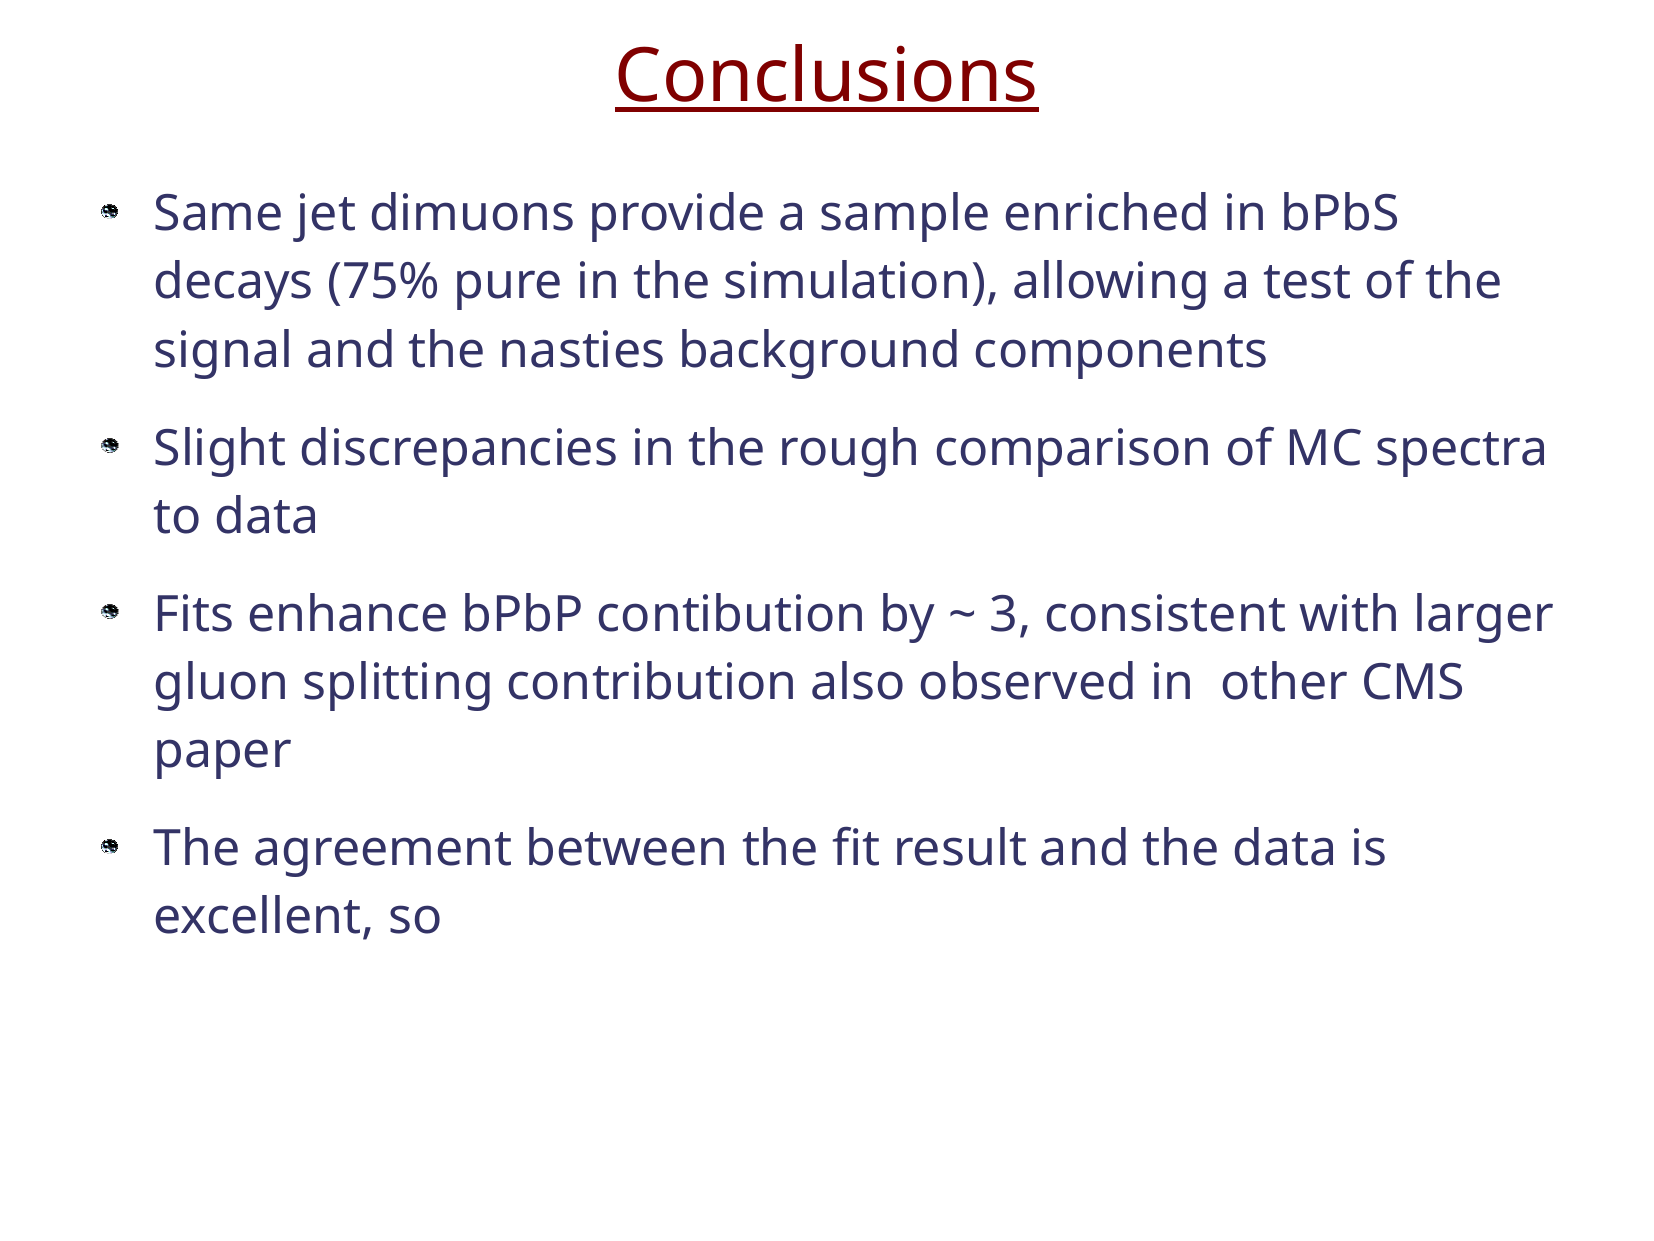

# Conclusions
Same jet dimuons provide a sample enriched in bPbS decays (75% pure in the simulation), allowing a test of the signal and the nasties background components
Slight discrepancies in the rough comparison of MC spectra to data
Fits enhance bPbP contibution by ~ 3, consistent with larger gluon splitting contribution also observed in other CMS paper
The agreement between the fit result and the data is excellent, so